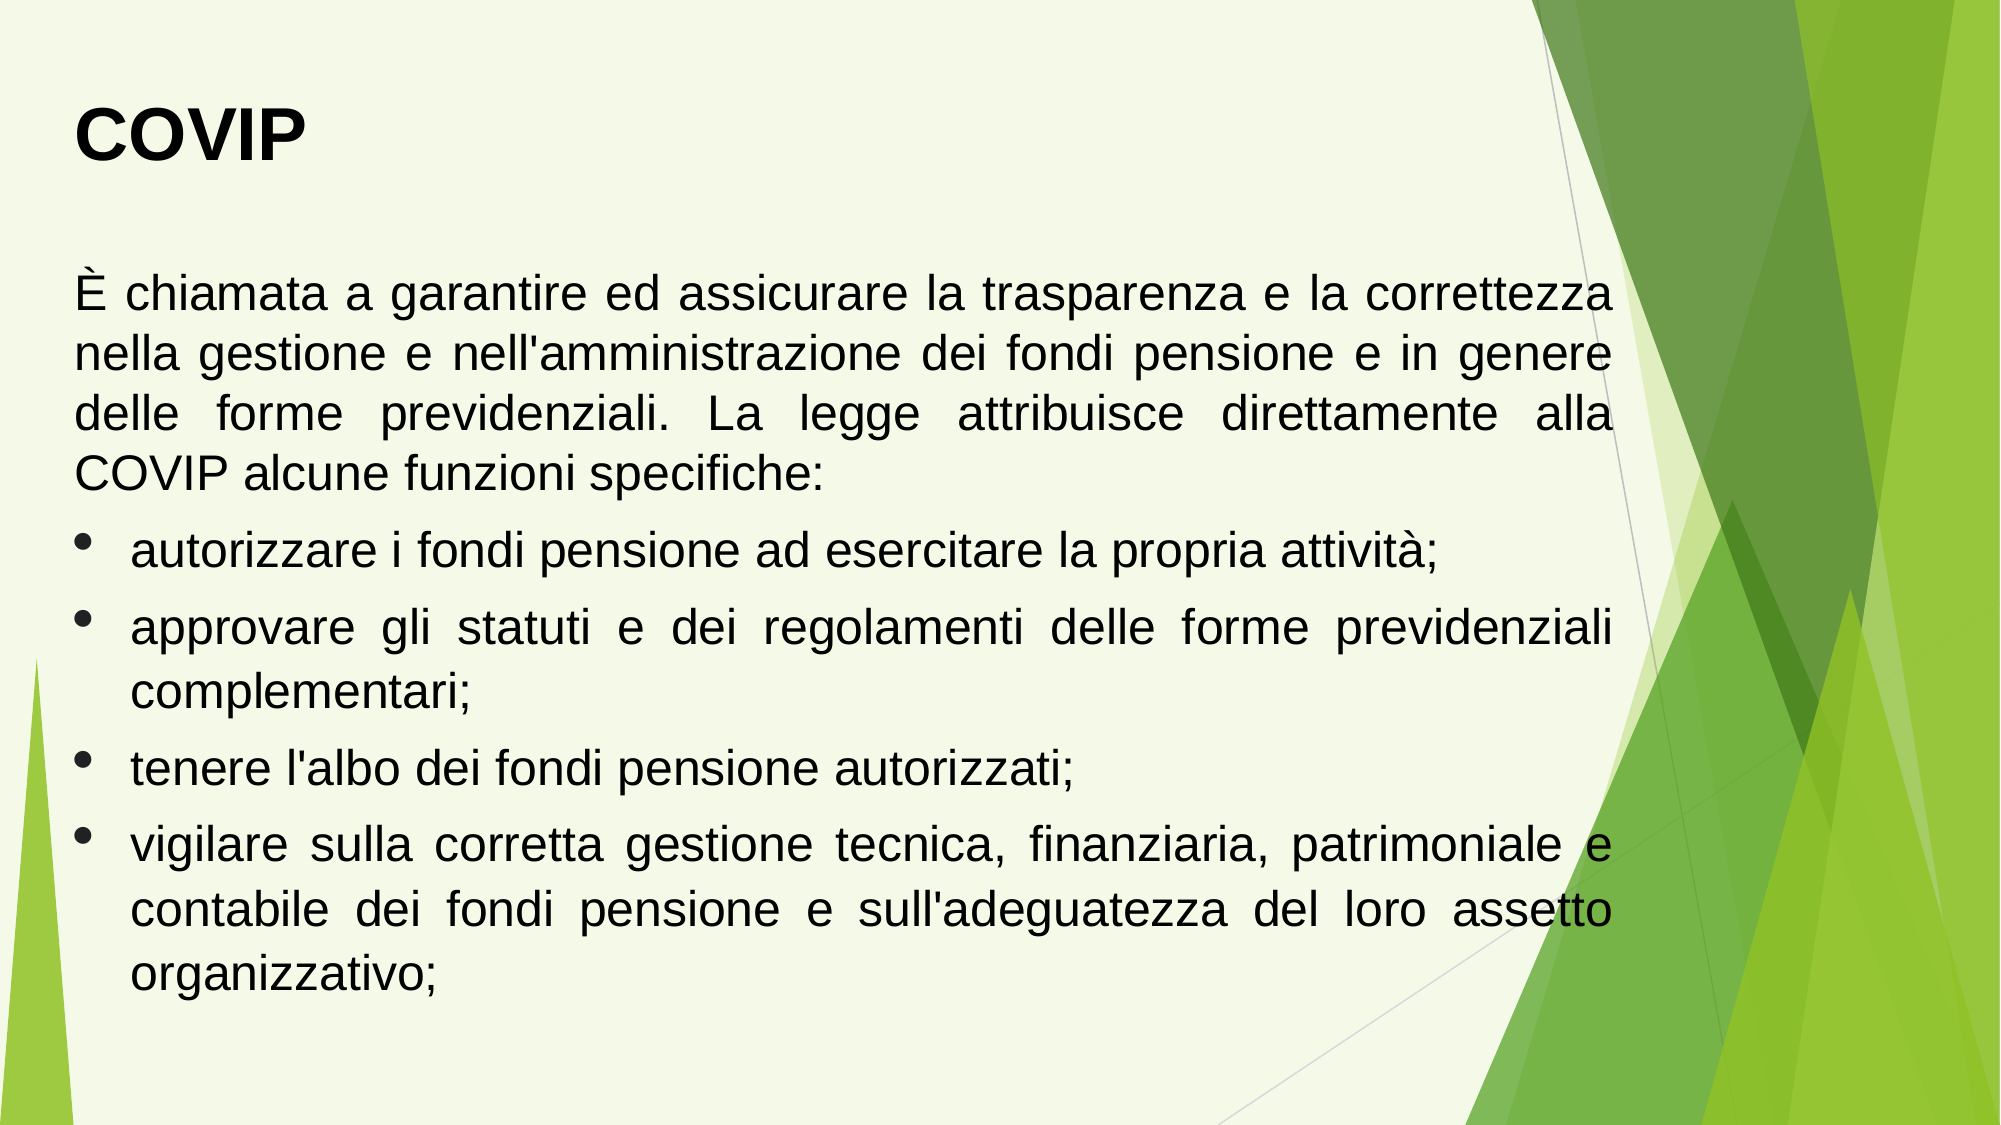

COVIP
È chiamata a garantire ed assicurare la trasparenza e la correttezza nella gestione e nell'amministrazione dei fondi pensione e in genere delle forme previdenziali. La legge attribuisce direttamente alla COVIP alcune funzioni specifiche:
autorizzare i fondi pensione ad esercitare la propria attività;
approvare gli statuti e dei regolamenti delle forme previdenziali complementari;
tenere l'albo dei fondi pensione autorizzati;
vigilare sulla corretta gestione tecnica, finanziaria, patrimoniale e contabile dei fondi pensione e sull'adeguatezza del loro assetto organizzativo;